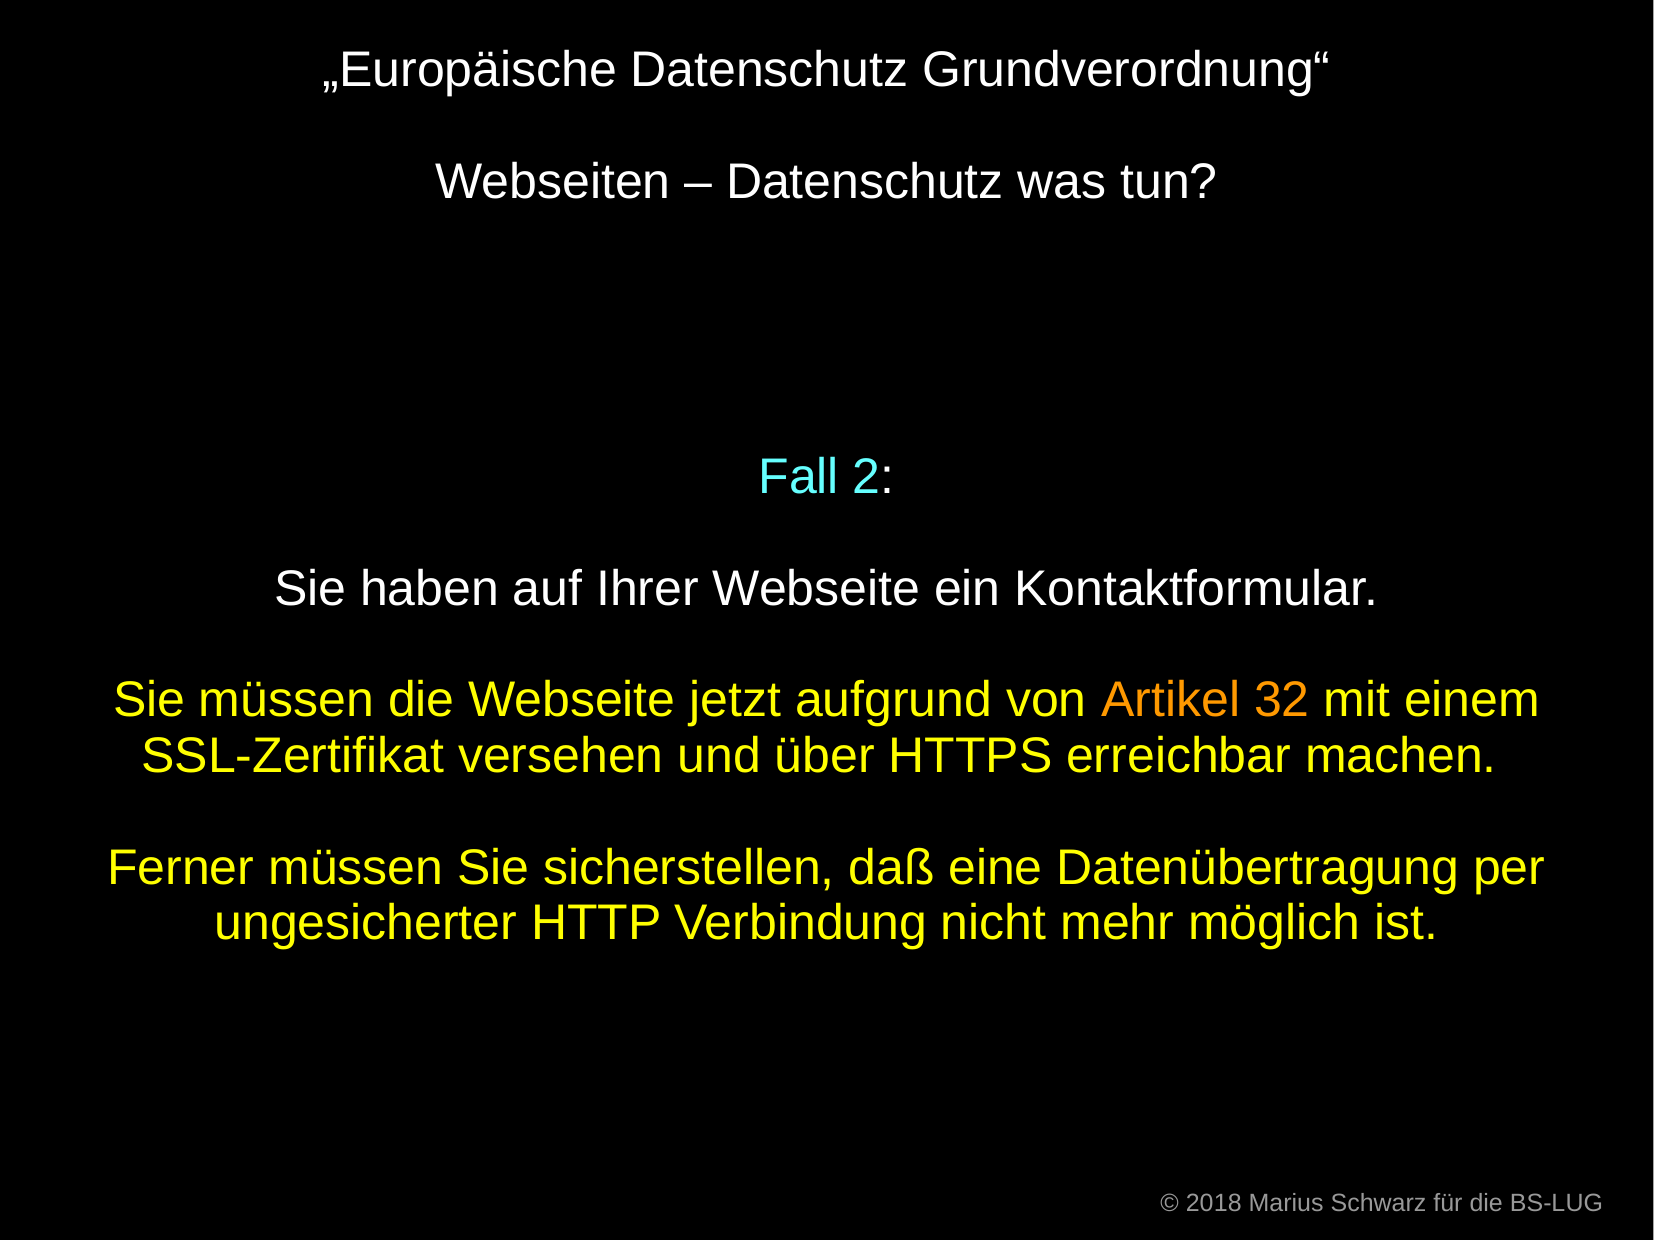

# „Europäische Datenschutz Grundverordnung“ Webseiten – Datenschutz was tun?
Fall 2:
Sie haben auf Ihrer Webseite ein Kontaktformular.
Sie müssen die Webseite jetzt aufgrund von Artikel 32 mit einem SSL-Zertifikat versehen und über HTTPS erreichbar machen.
Ferner müssen Sie sicherstellen, daß eine Datenübertragung per ungesicherter HTTP Verbindung nicht mehr möglich ist.
© 2018 Marius Schwarz für die BS-LUG